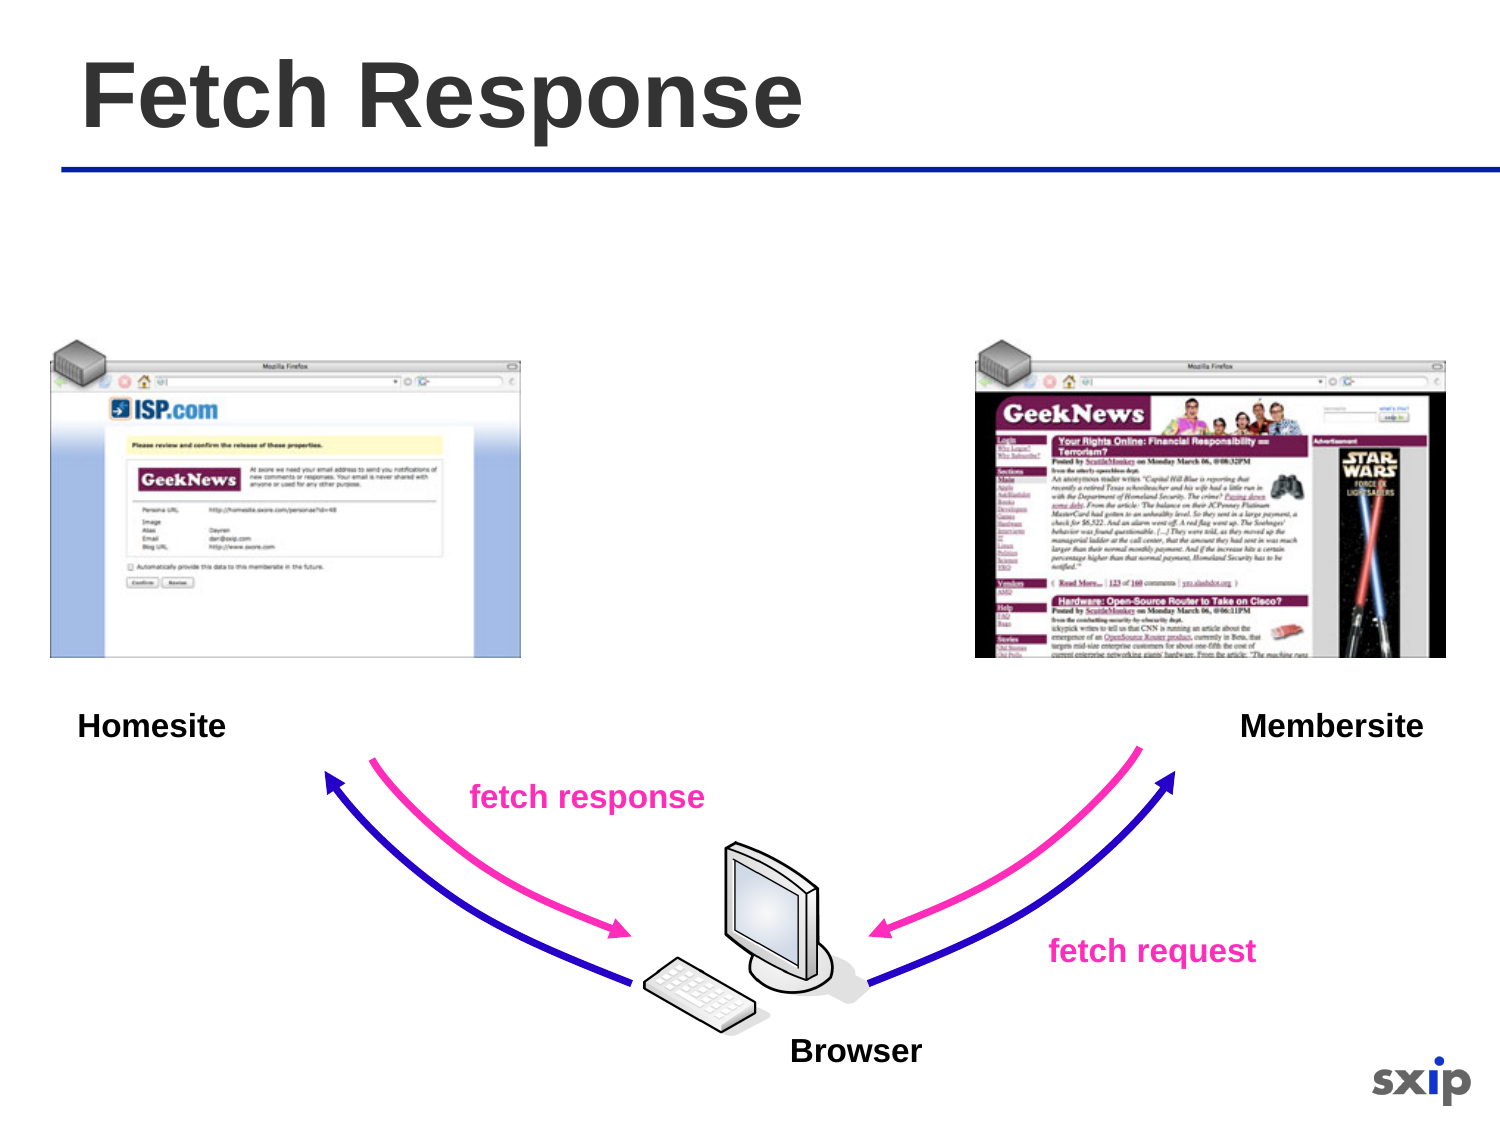

# Fetch Response
Homesite
Membersite
fetch response
fetch request
Browser